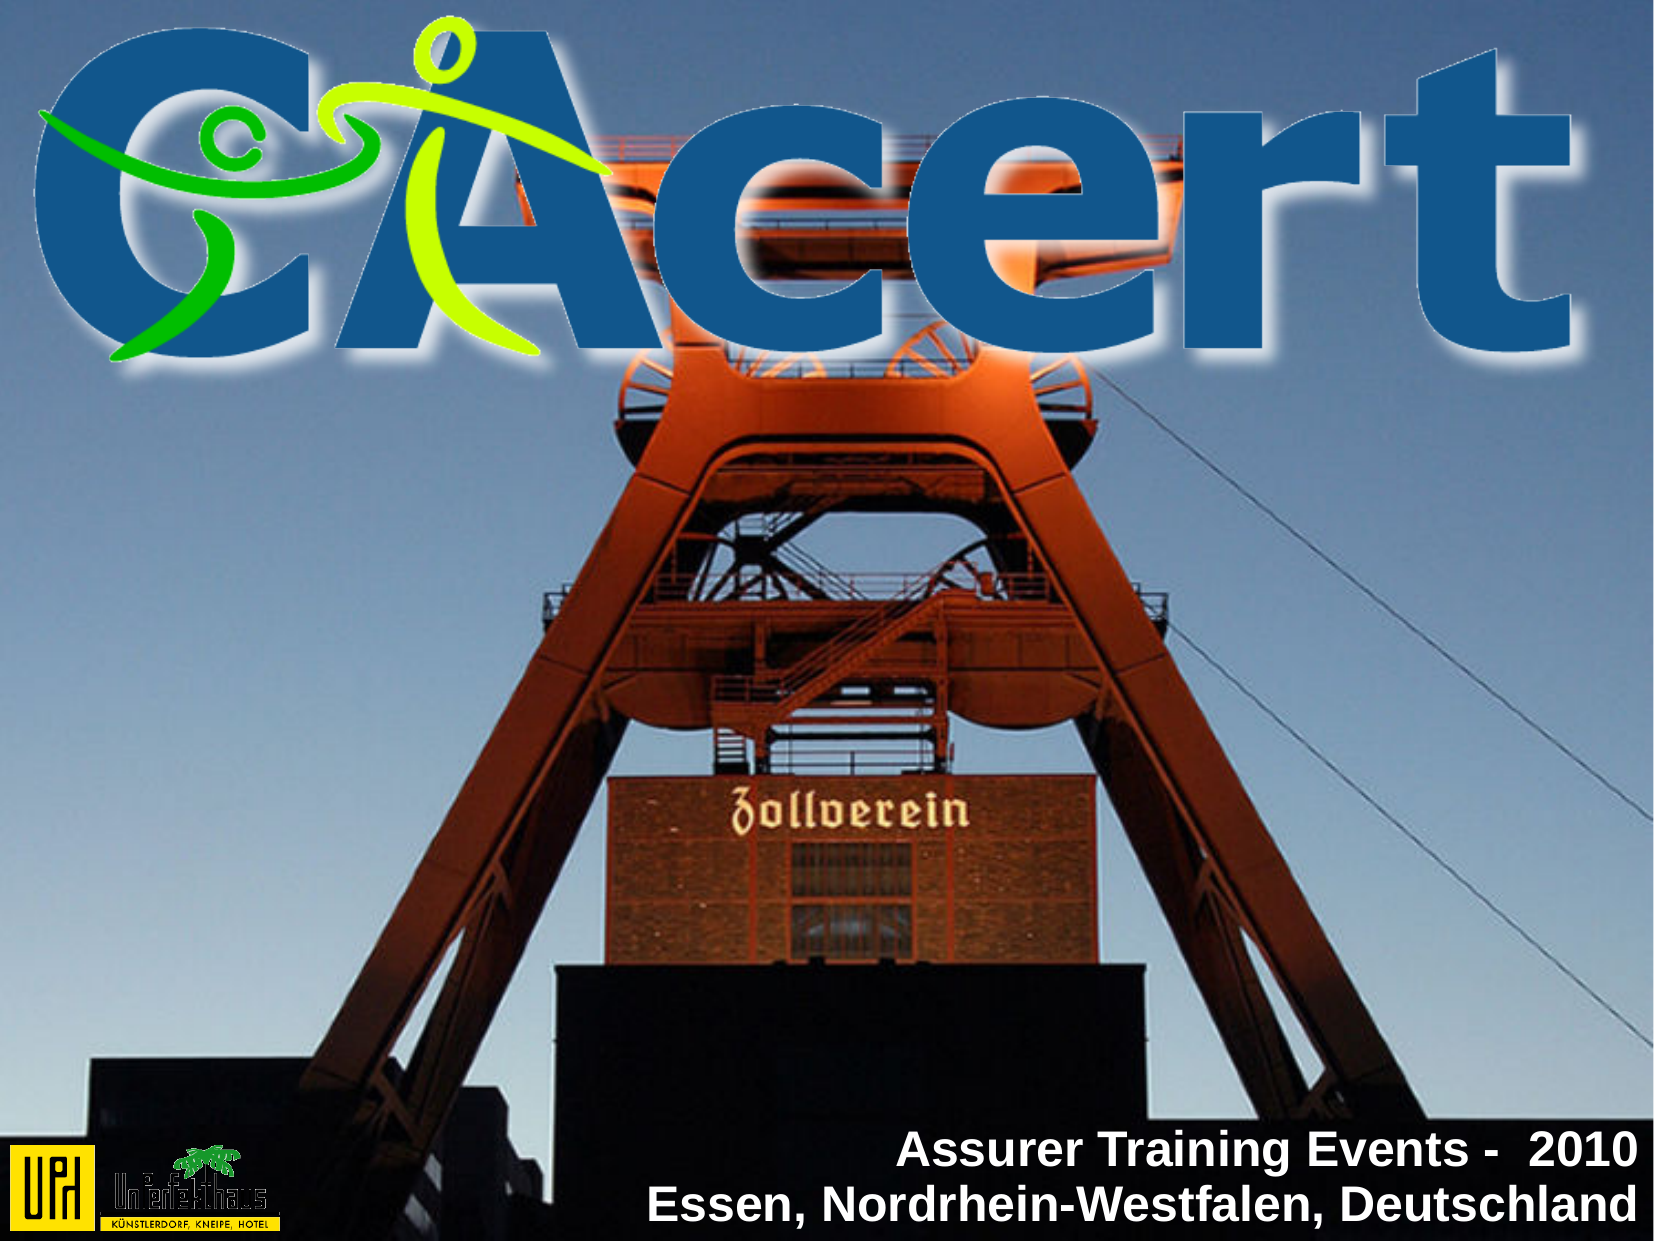

Assurer Training Events - 2010
Essen, Nordrhein-Westfalen, Deutschland